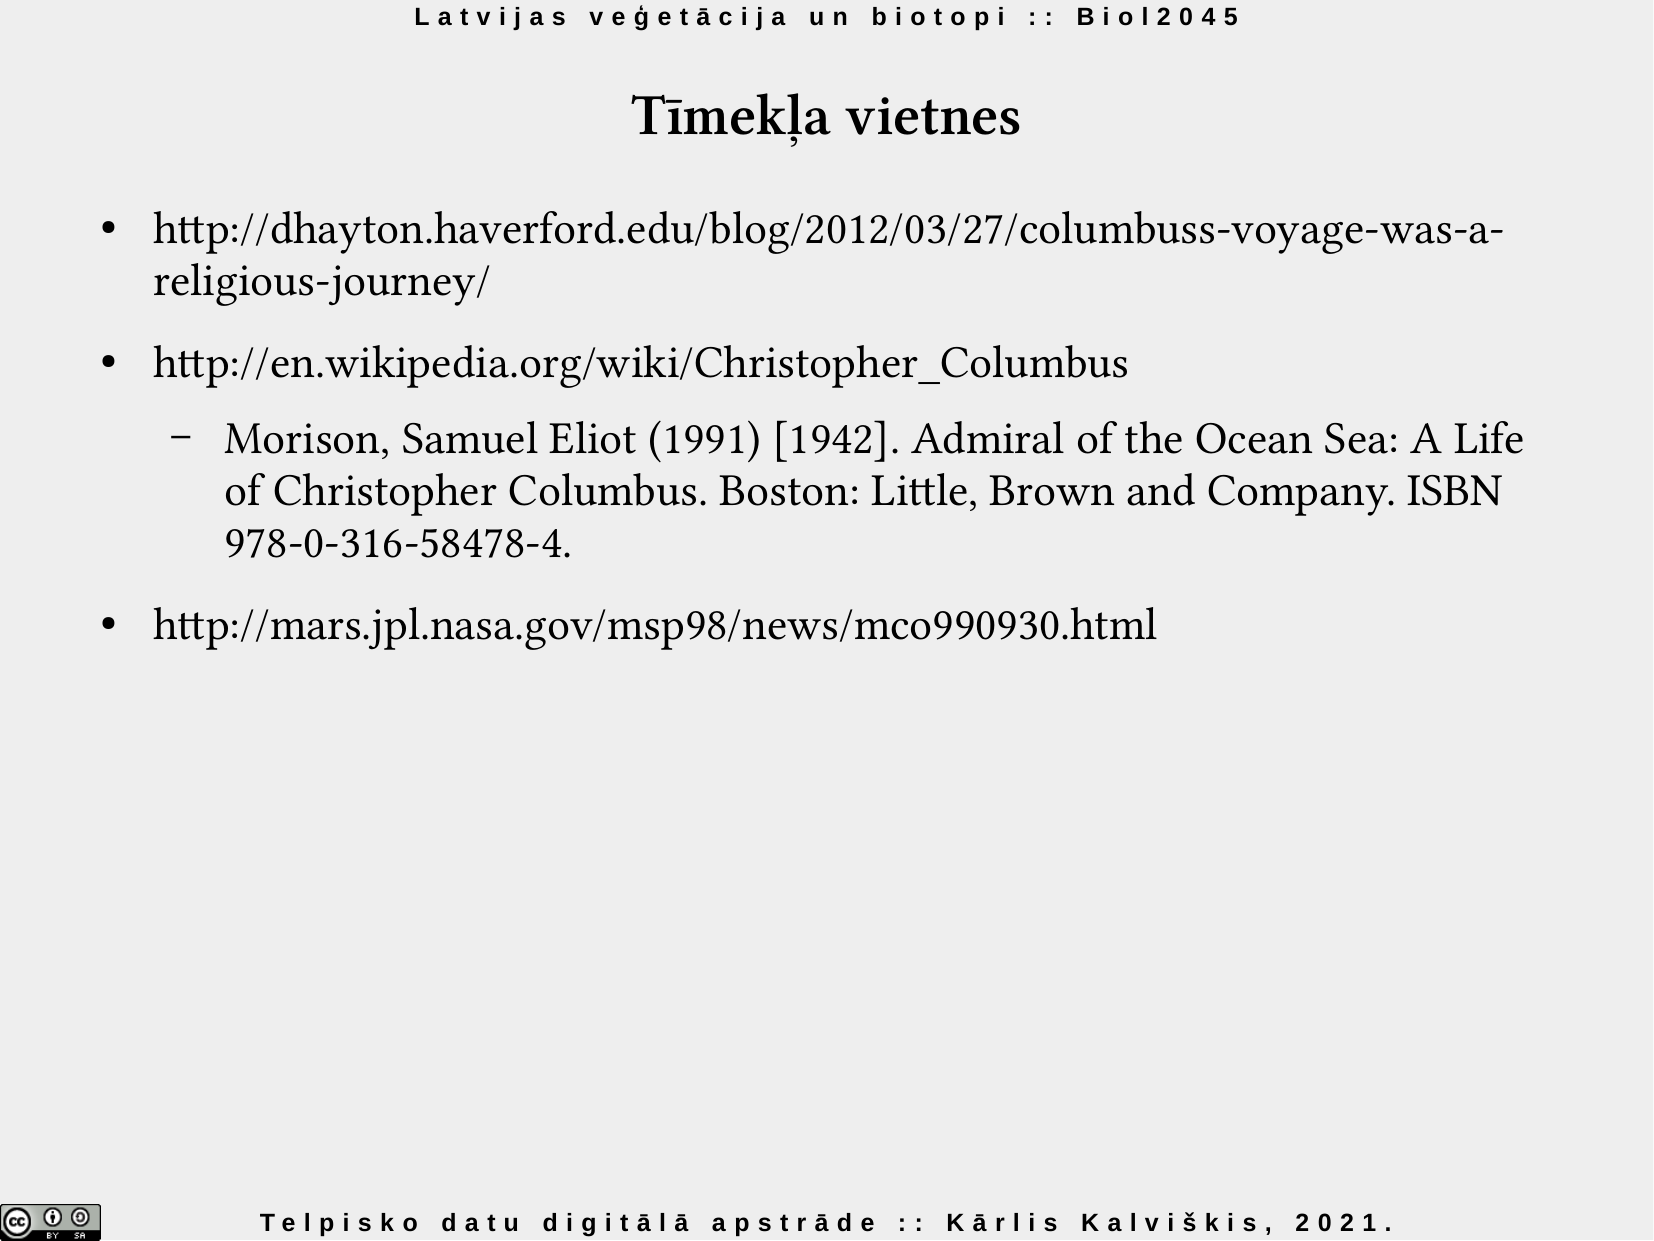

# Tīmekļa vietnes
http://dhayton.haverford.edu/blog/2012/03/27/columbuss-voyage-was-a-religious-journey/
http://en.wikipedia.org/wiki/Christopher_Columbus
Morison, Samuel Eliot (1991) [1942]. Admiral of the Ocean Sea: A Life of Christopher Columbus. Boston: Little, Brown and Company. ISBN 978-0-316-58478-4.
http://mars.jpl.nasa.gov/msp98/news/mco990930.html